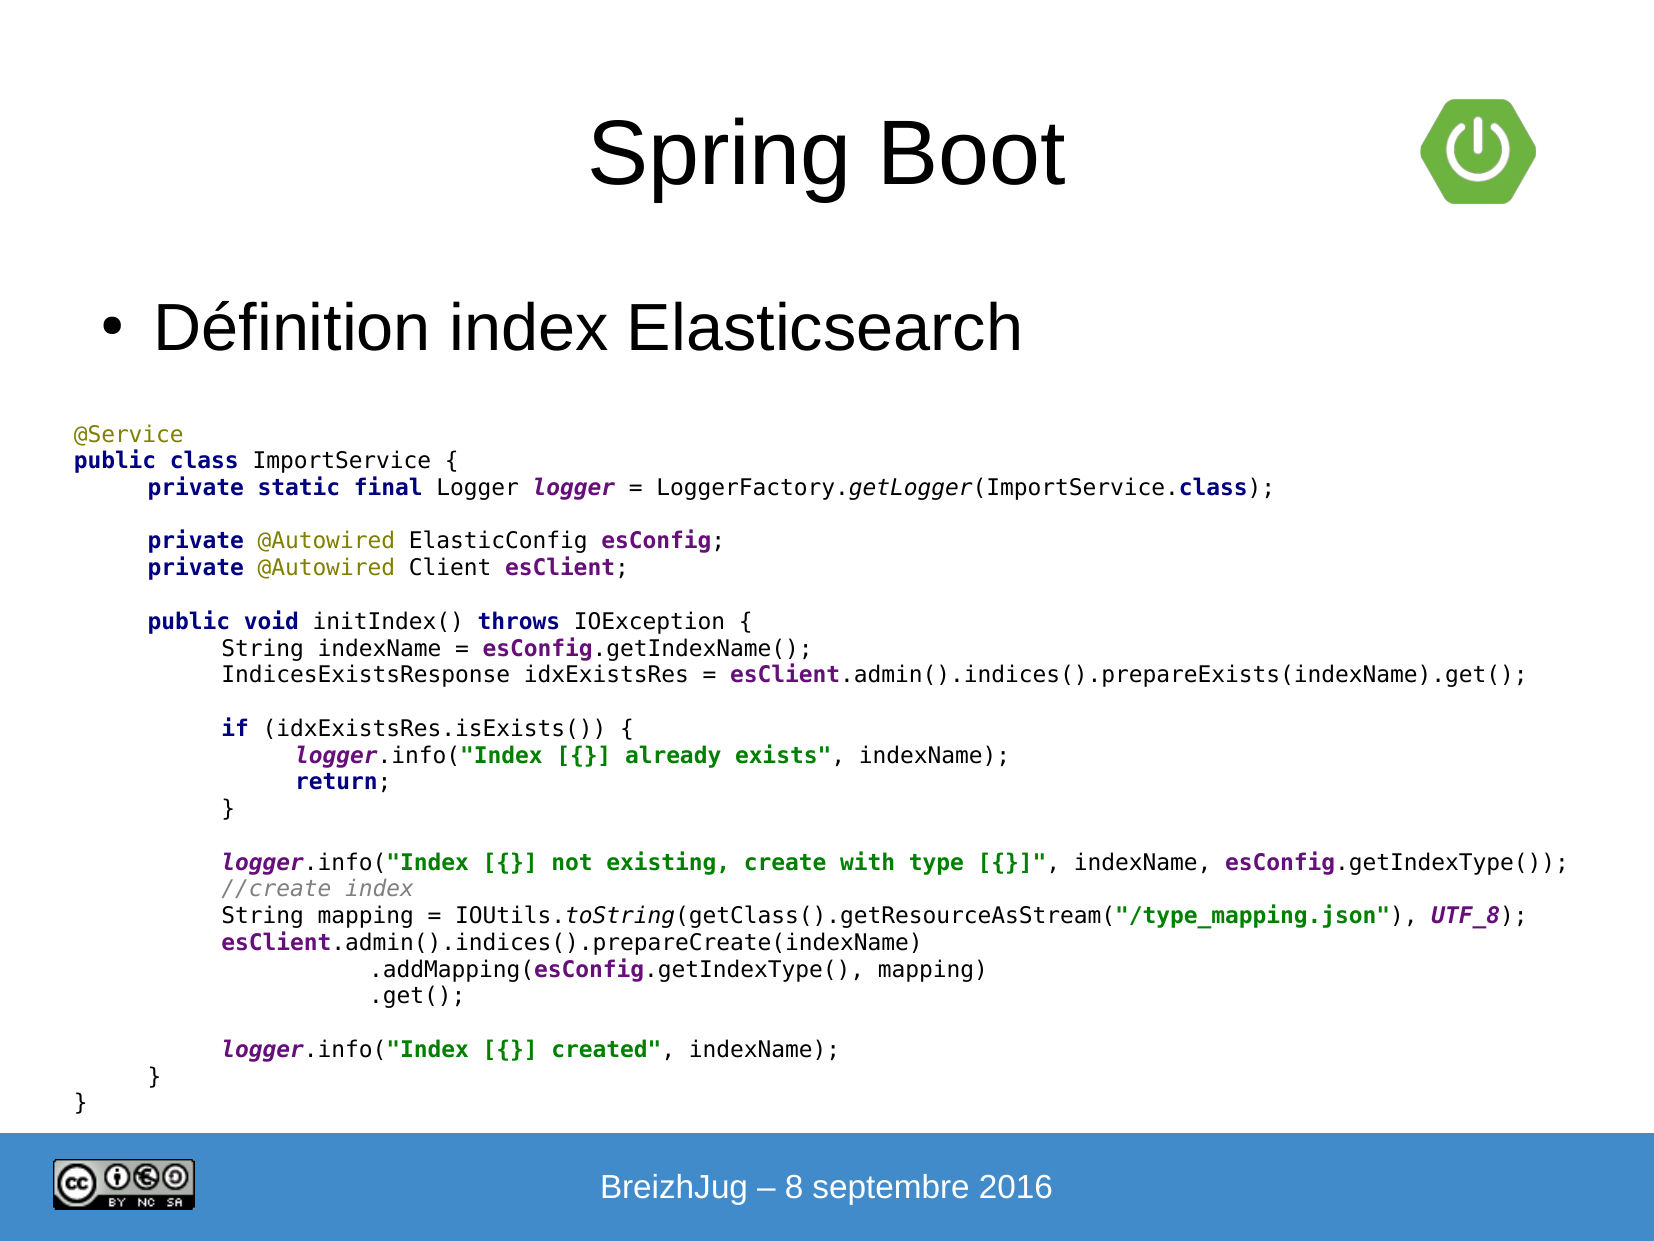

# Spring Boot
Définition index Elasticsearch
@Service
public class ImportService {
	private static final Logger logger = LoggerFactory.getLogger(ImportService.class);
	private @Autowired ElasticConfig esConfig;
	private @Autowired Client esClient;
	public void initIndex() throws IOException {
		String indexName = esConfig.getIndexName();
		IndicesExistsResponse idxExistsRes = esClient.admin().indices().prepareExists(indexName).get();
		if (idxExistsRes.isExists()) {
			logger.info("Index [{}] already exists", indexName);
			return;
		}
		logger.info("Index [{}] not existing, create with type [{}]", indexName, esConfig.getIndexType());
		//create index
		String mapping = IOUtils.toString(getClass().getResourceAsStream("/type_mapping.json"), UTF_8);
		esClient.admin().indices().prepareCreate(indexName)
				.addMapping(esConfig.getIndexType(), mapping)
				.get();
		logger.info("Index [{}] created", indexName);
	}
}